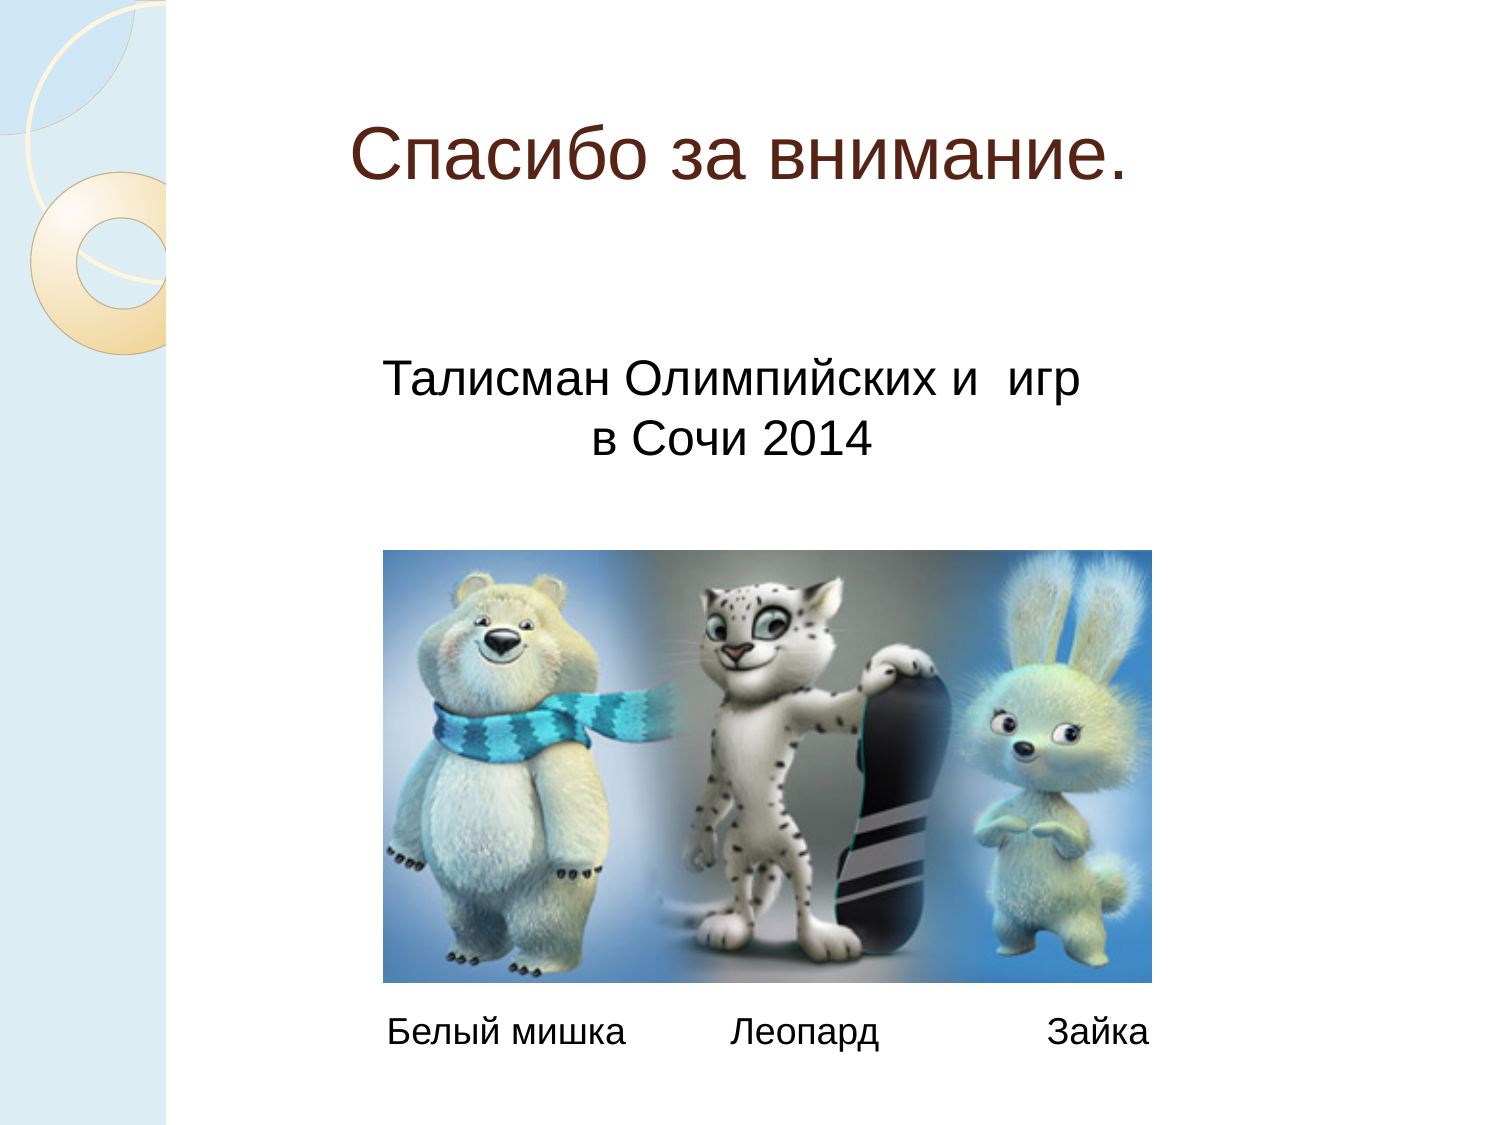

# Спасибо за внимание.
Талисман Олимпийских и игр в Сочи 2014
Белый мишка Леопард Зайка